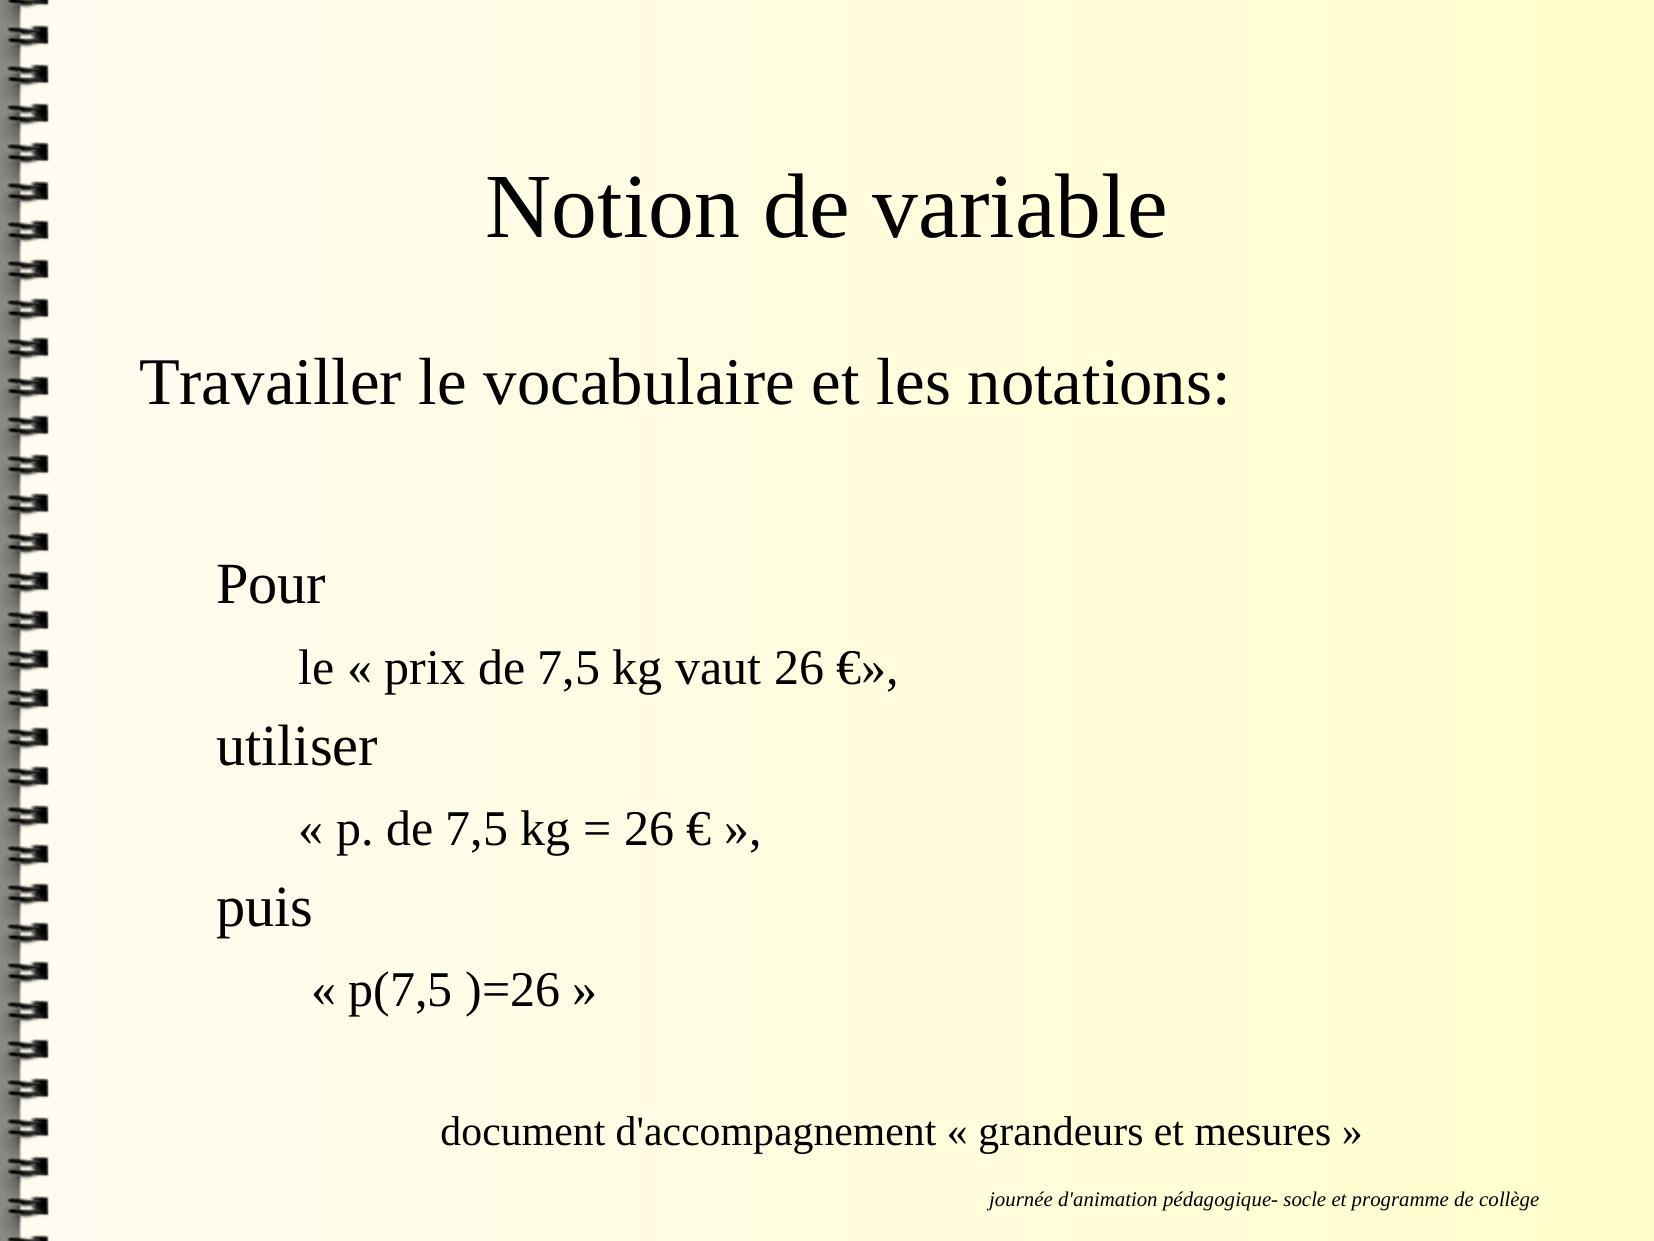

# Notion de variable
Travailler le vocabulaire et les notations:
Pour
le « prix de 7,5 kg vaut 26 €»,
utiliser
« p. de 7,5 kg = 26 € »,
puis
 « p(7,5 )=26 »
document d'accompagnement « grandeurs et mesures »
journée d'animation pédagogique- socle et programme de collège